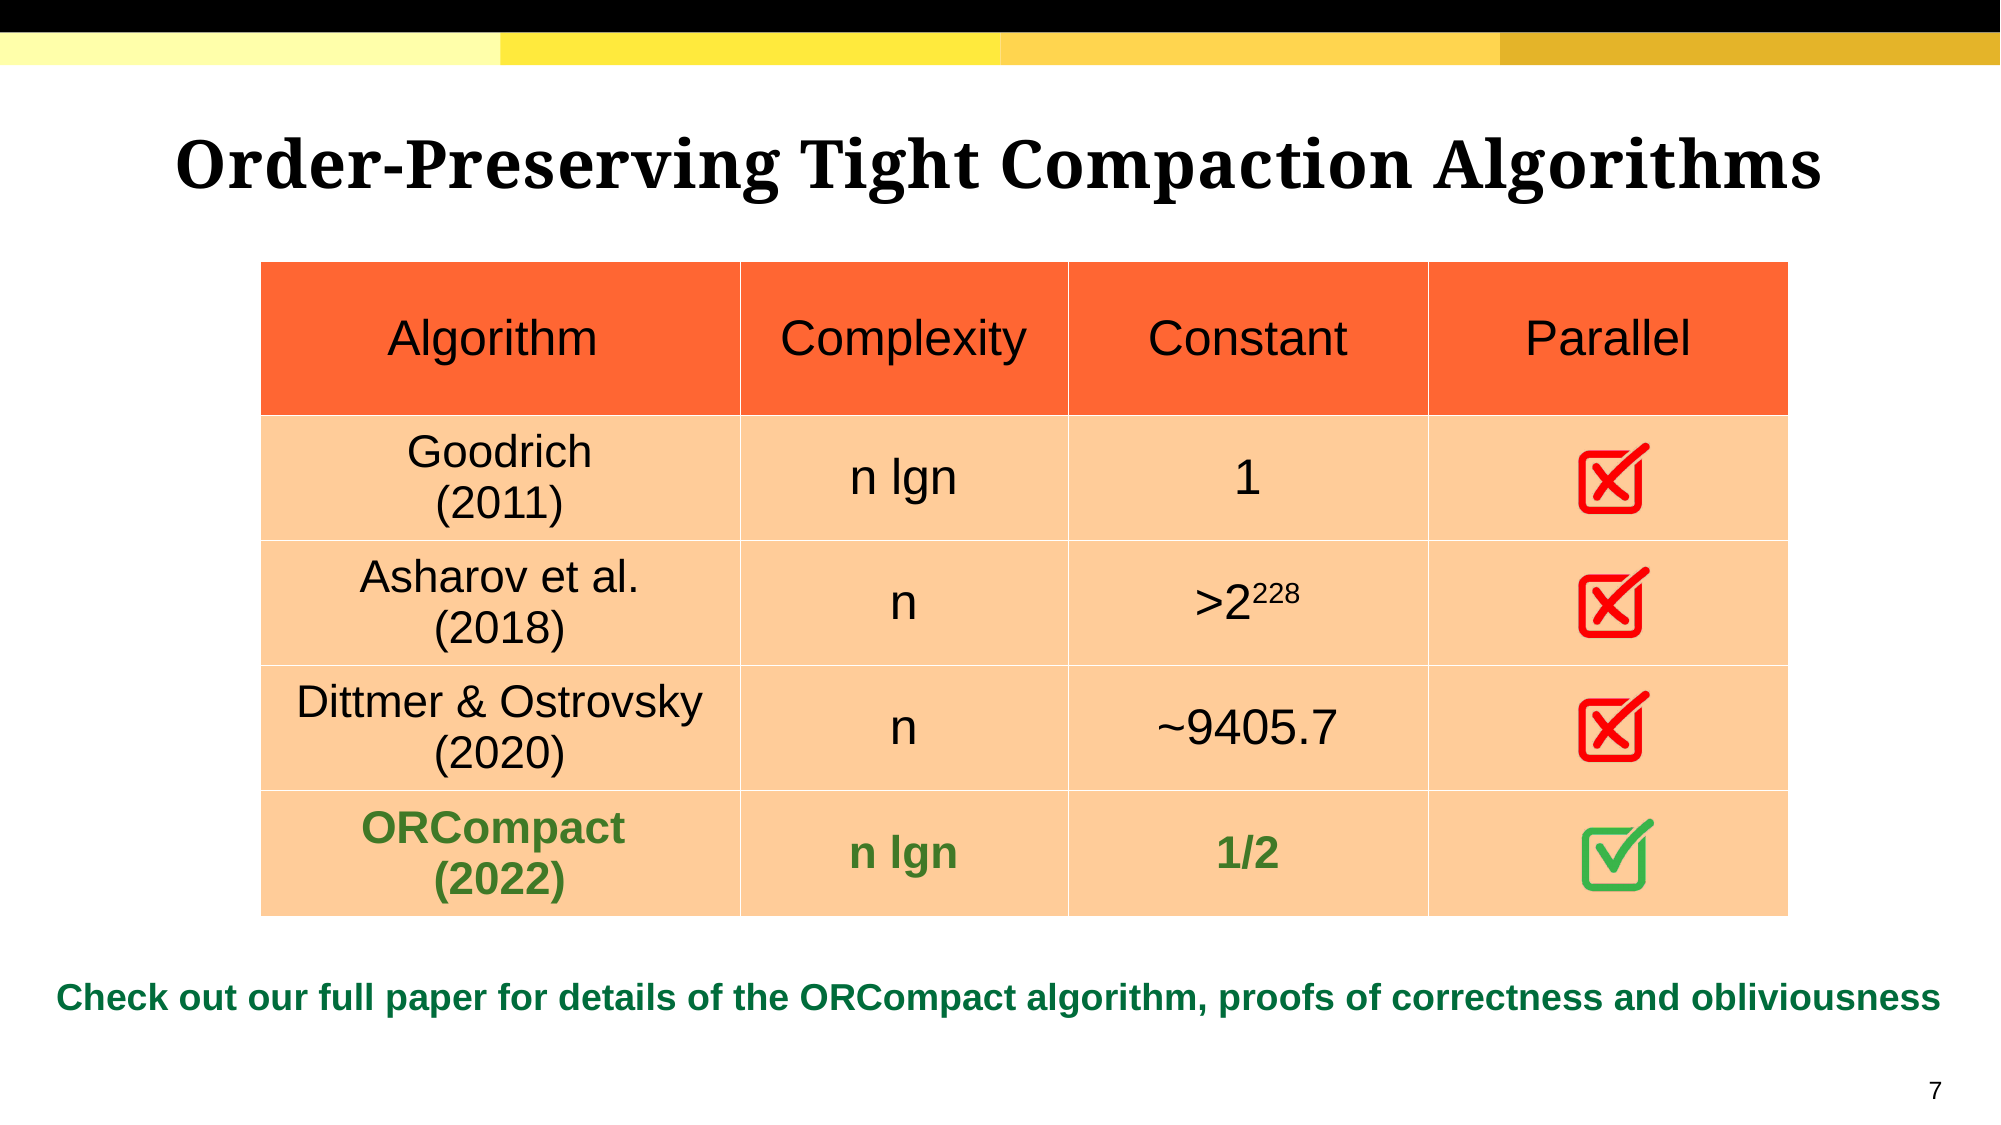

# Order-Preserving Tight Compaction Algorithms
| Algorithm | Complexity | Constant | Parallel |
| --- | --- | --- | --- |
| Goodrich (2011) | n lgn | 1 | |
| Asharov et al. (2018) | n | >2228 | |
| Dittmer & Ostrovsky (2020) | n | ~9405.7 | |
| ORCompact (2022) | n lgn | 1/2 | |
Check out our full paper for details of the ORCompact algorithm, proofs of correctness and obliviousness
7